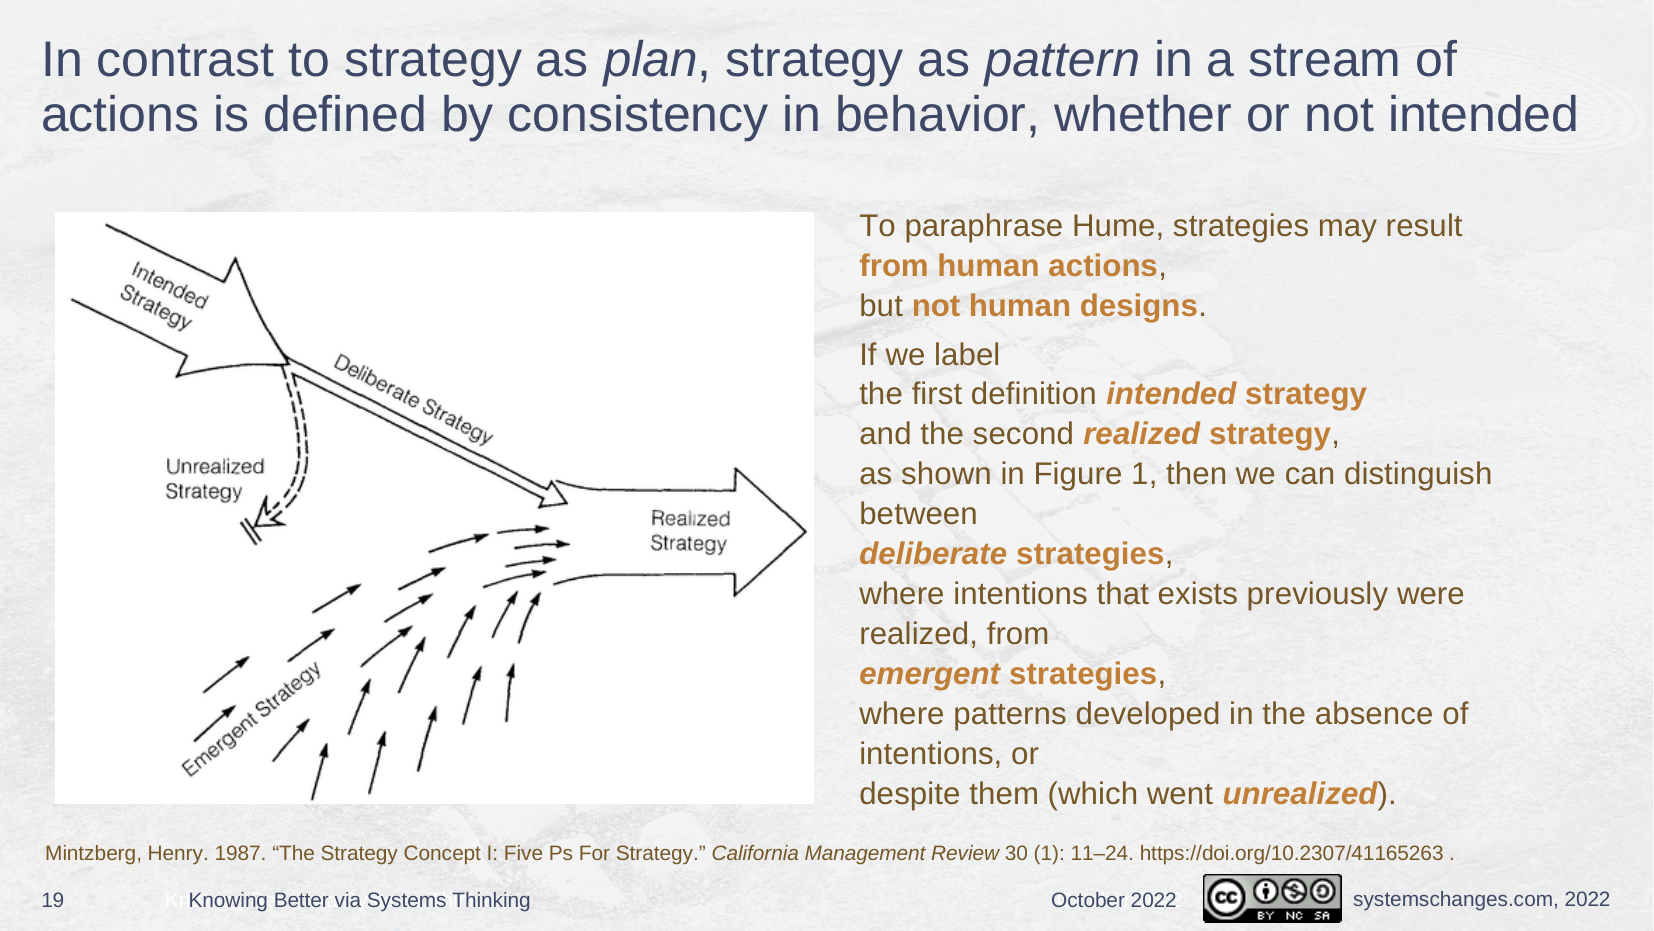

# In contrast to strategy as plan, strategy as pattern in a stream of actions is defined by consistency in behavior, whether or not intended
To paraphrase Hume, strategies may result
from human actions,
but not human designs.
If we label
the first definition intended strategy
and the second realized strategy,
as shown in Figure 1, then we can distinguish between
deliberate strategies,
where intentions that exists previously were realized, from
emergent strategies,
where patterns developed in the absence of intentions, or
despite them (which went unrealized).
Mintzberg, Henry. 1987. “The Strategy Concept I: Five Ps For Strategy.” California Management Review 30 (1): 11–24. https://doi.org/10.2307/41165263 .
Knowing Better via Systems Thinking
October 2022